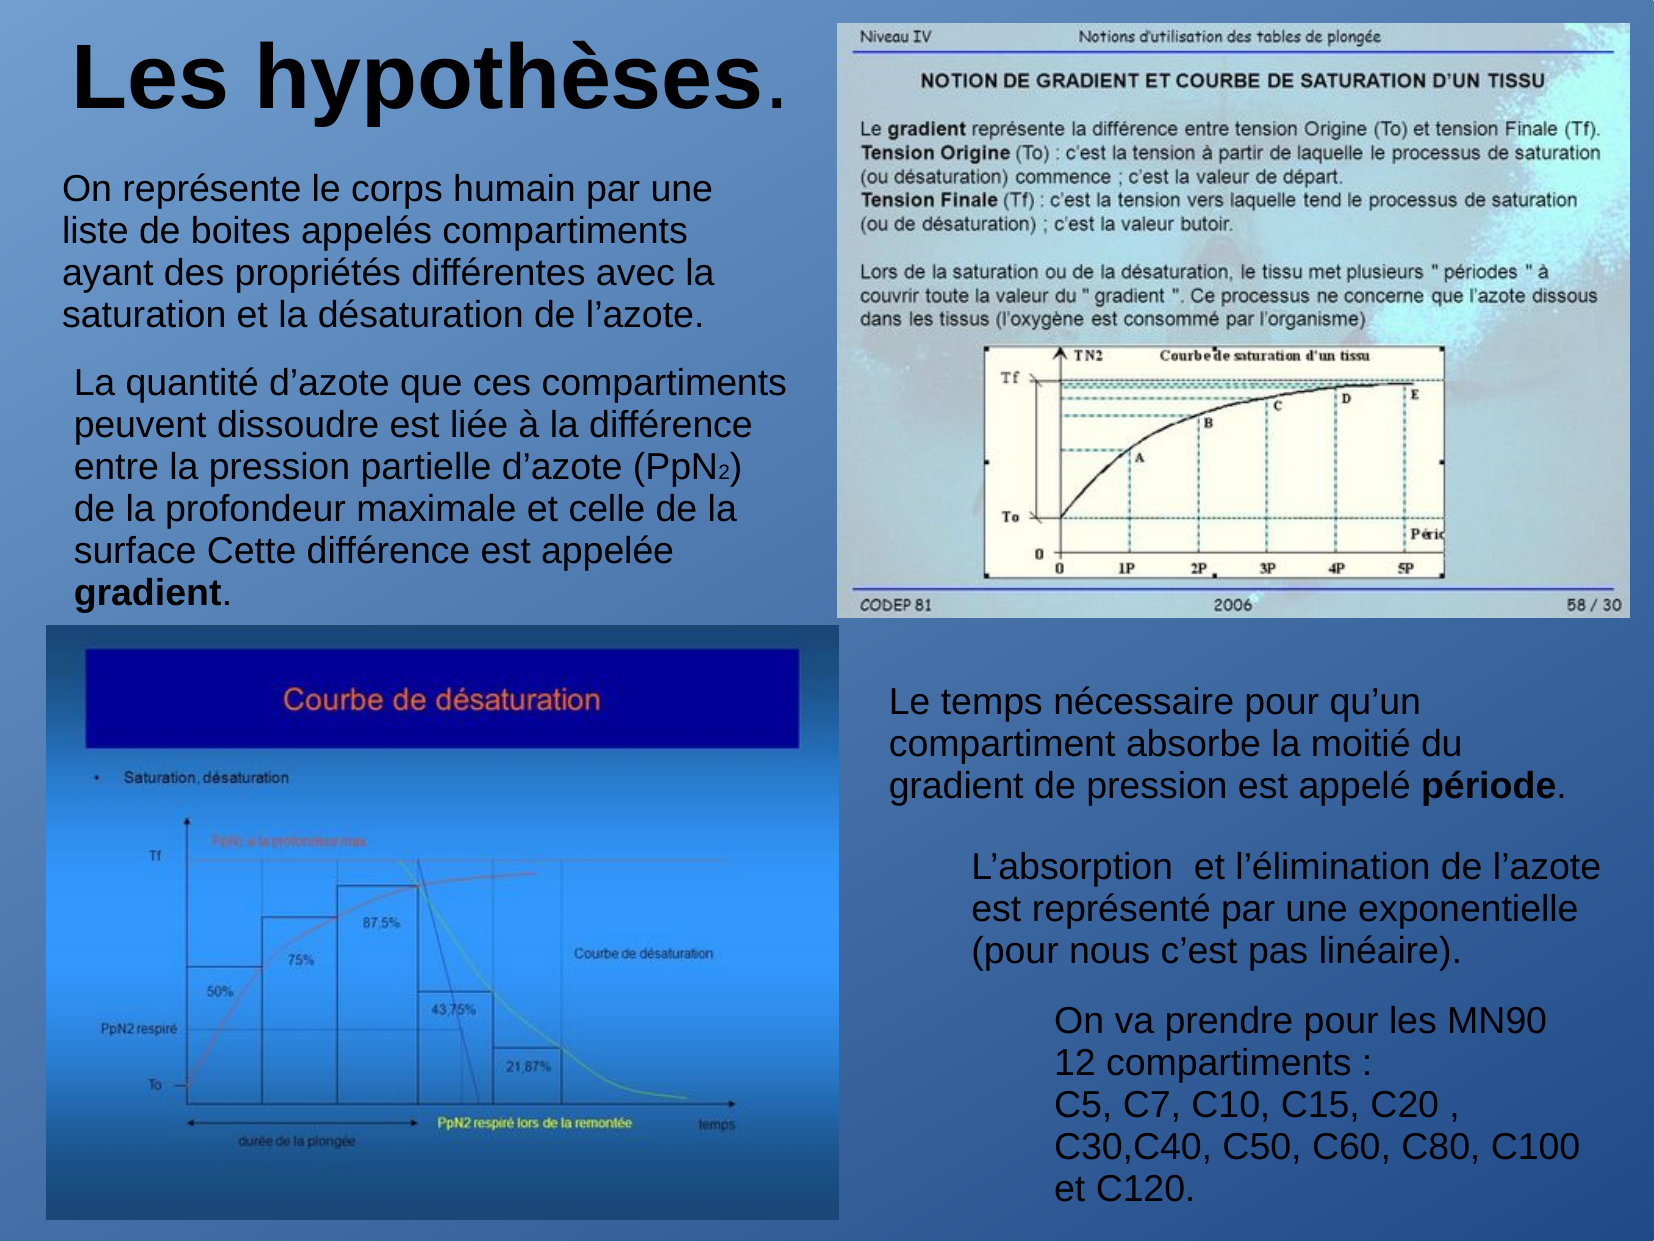

# Les hypothèses.
On représente le corps humain par une liste de boites appelés compartiments ayant des propriétés différentes avec la saturation et la désaturation de l’azote.
La quantité d’azote que ces compartiments peuvent dissoudre est liée à la différence entre la pression partielle d’azote (PpN2) de la profondeur maximale et celle de la surface Cette différence est appelée gradient.
Le temps nécessaire pour qu’un compartiment absorbe la moitié du gradient de pression est appelé période.
L’absorption et l’élimination de l’azote est représenté par une exponentielle (pour nous c’est pas linéaire).
On va prendre pour les MN90
12 compartiments :
C5, C7, C10, C15, C20 , C30,C40, C50, C60, C80, C100 et C120.